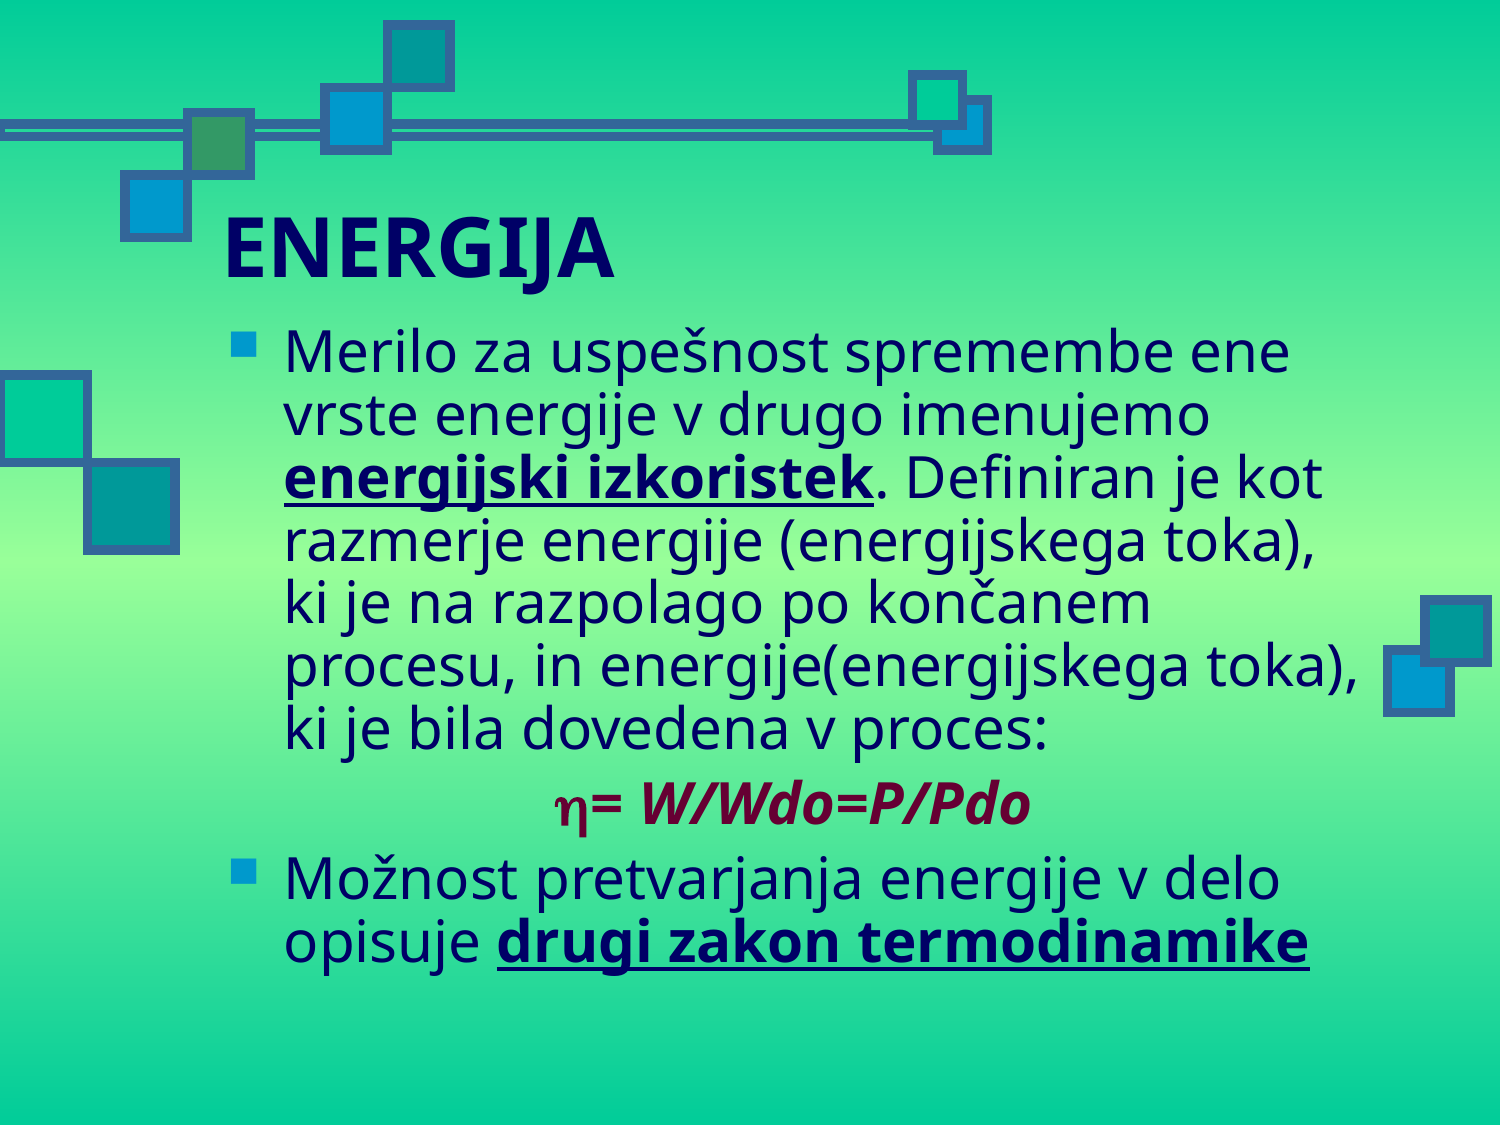

# ENERGIJA
Merilo za uspešnost spremembe ene vrste energije v drugo imenujemo energijski izkoristek. Definiran je kot razmerje energije (energijskega toka), ki je na razpolago po končanem procesu, in energije(energijskega toka), ki je bila dovedena v proces:
= W/Wdo=P/Pdo
Možnost pretvarjanja energije v delo opisuje drugi zakon termodinamike